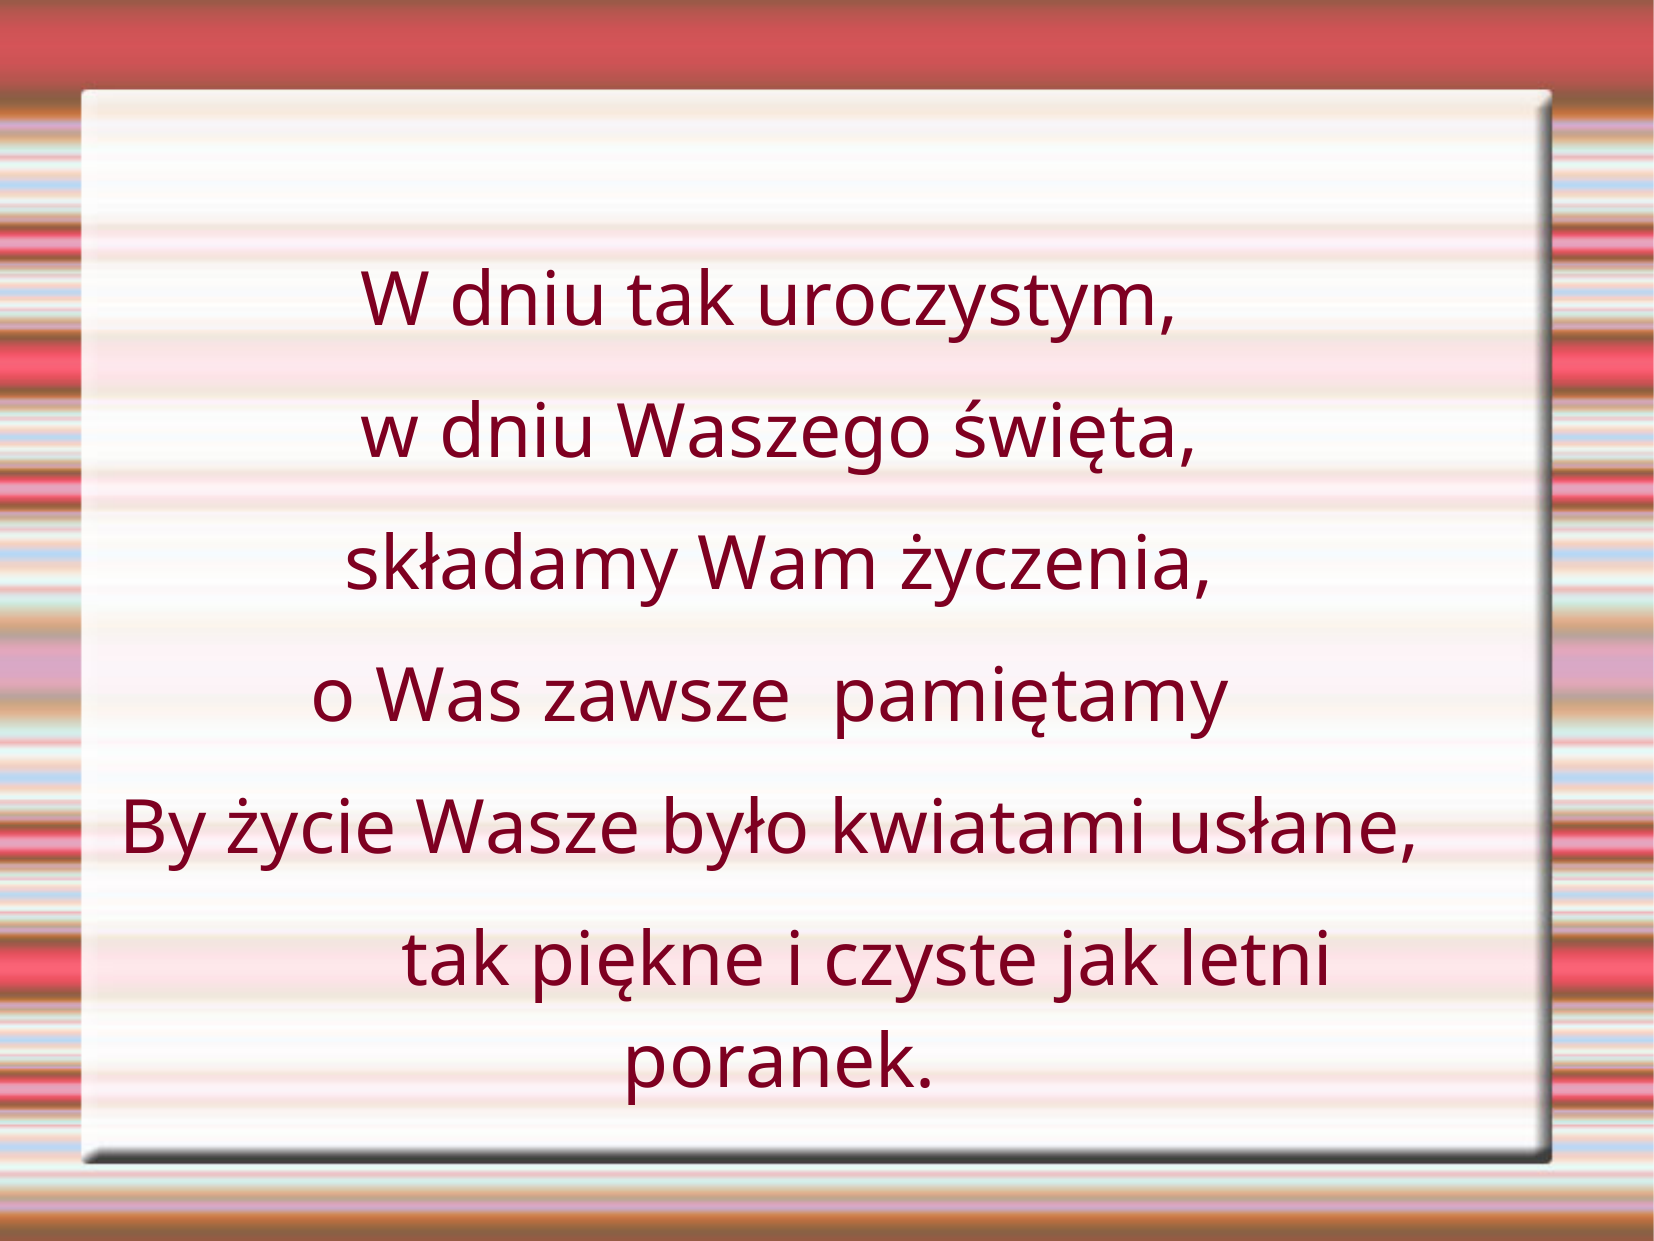

#
W dniu tak uroczystym,
w dniu Waszego święta,
 składamy Wam życzenia,
o Was zawsze pamiętamy
By życie Wasze było kwiatami usłane,
 tak piękne i czyste jak letni poranek.